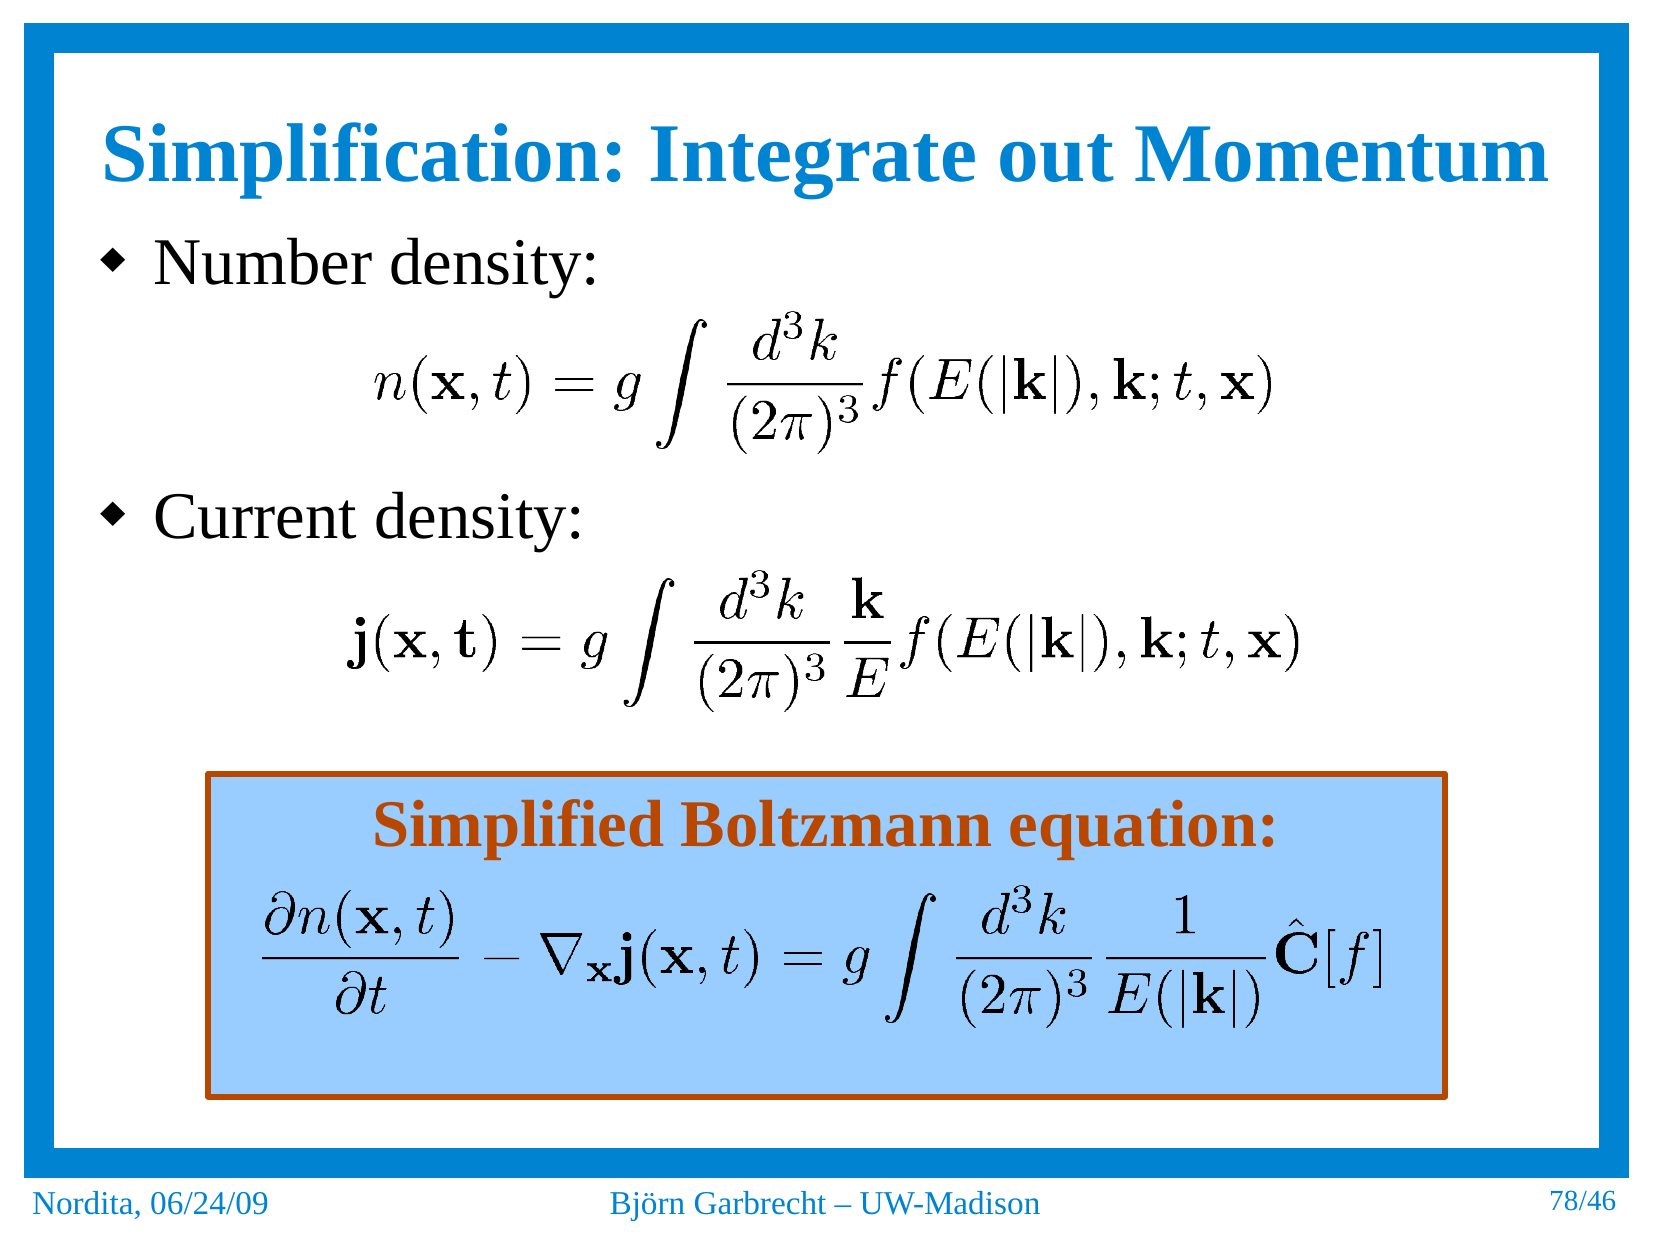

# Simplification: Integrate out Momentum
Number density:
Current density:
Simplified Boltzmann equation:
Björn Garbrecht – UW-Madison
78